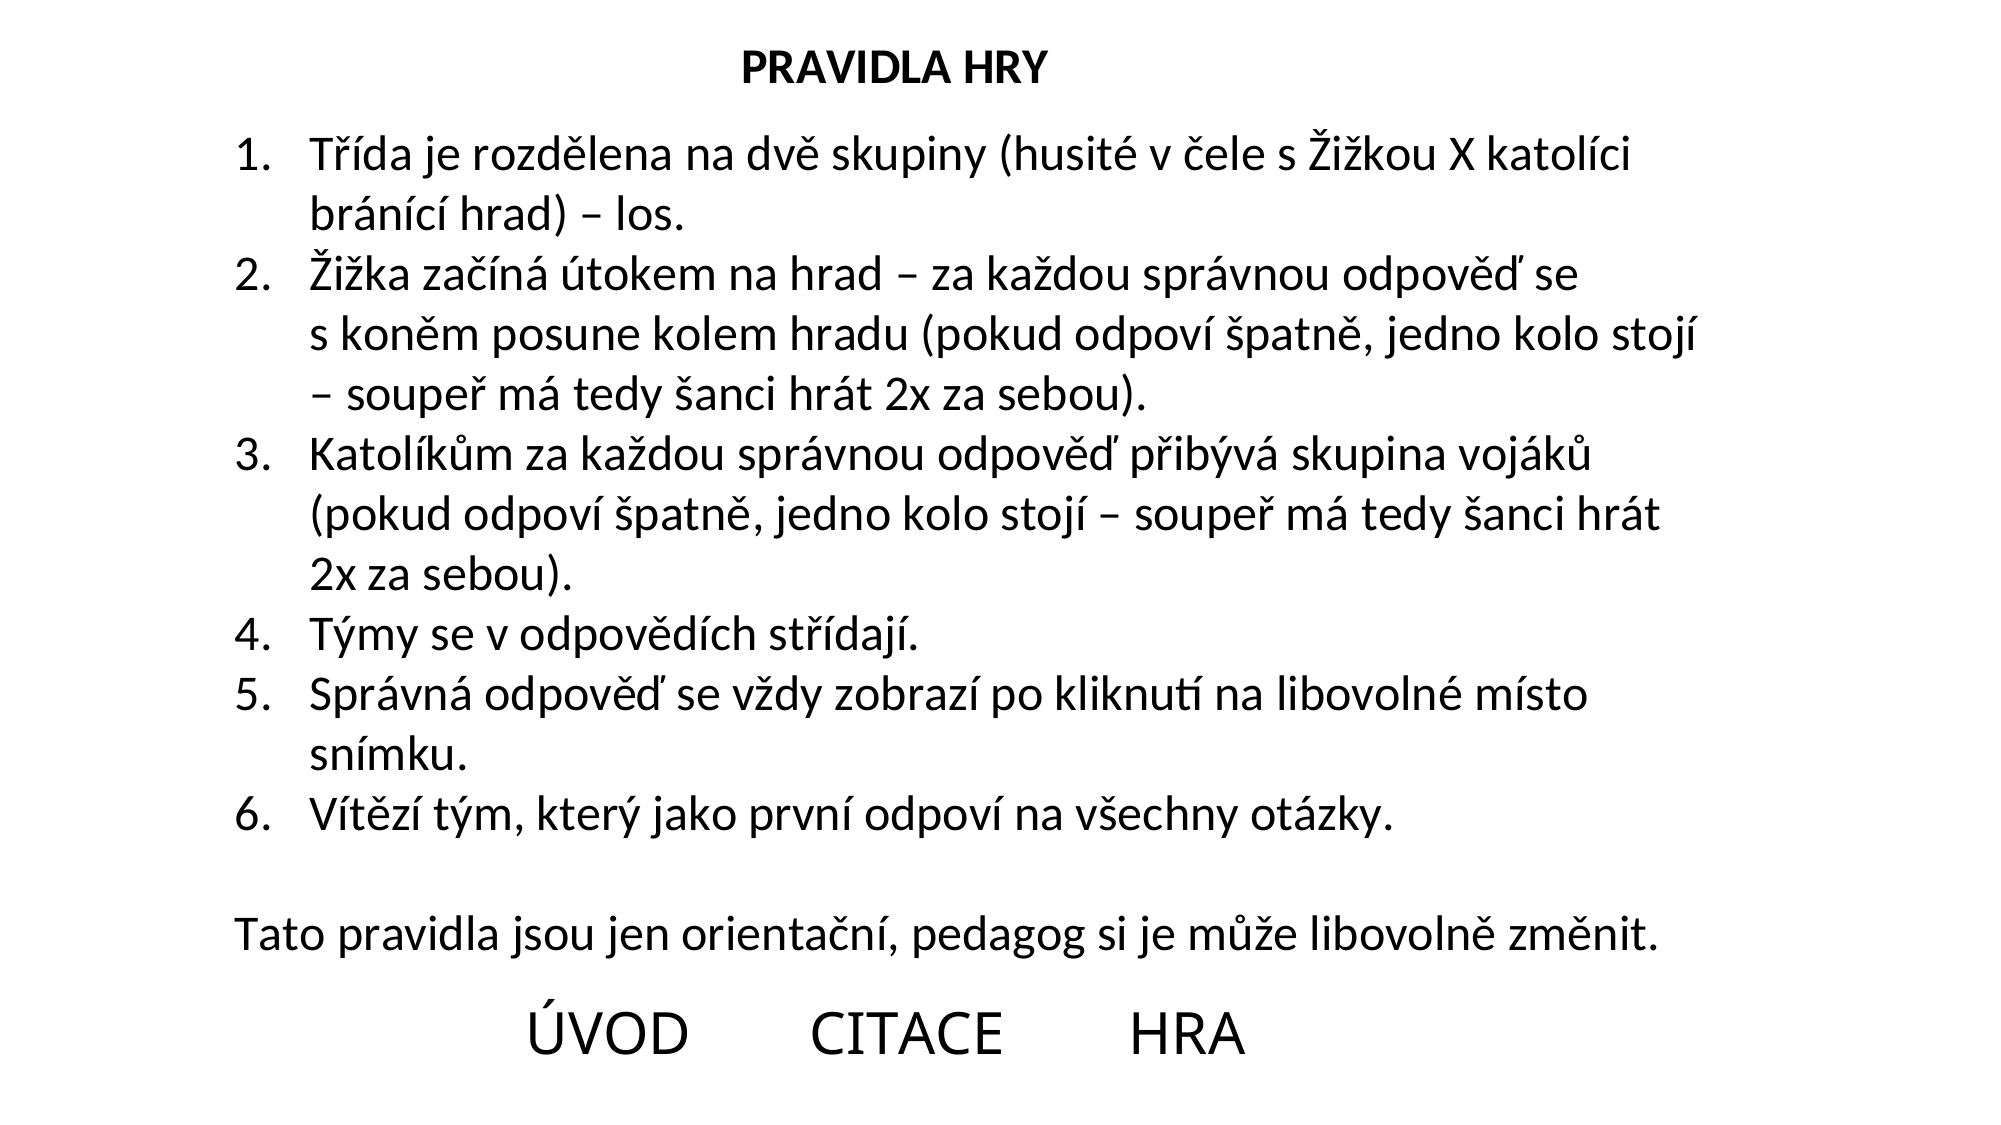

PRAVIDLA HRY
Třída je rozdělena na dvě skupiny (husité v čele s Žižkou X katolíci bránící hrad) – los.
Žižka začíná útokem na hrad – za každou správnou odpověď se
s koněm posune kolem hradu (pokud odpoví špatně, jedno kolo stojí – soupeř má tedy šanci hrát 2x za sebou).
Katolíkům za každou správnou odpověď přibývá skupina vojáků (pokud odpoví špatně, jedno kolo stojí – soupeř má tedy šanci hrát 2x za sebou).
Týmy se v odpovědích střídají.
Správná odpověď se vždy zobrazí po kliknutí na libovolné místo snímku.
Vítězí tým, který jako první odpoví na všechny otázky.
Tato pravidla jsou jen orientační, pedagog si je může libovolně změnit.
ÚVOD
CITACE
HRA